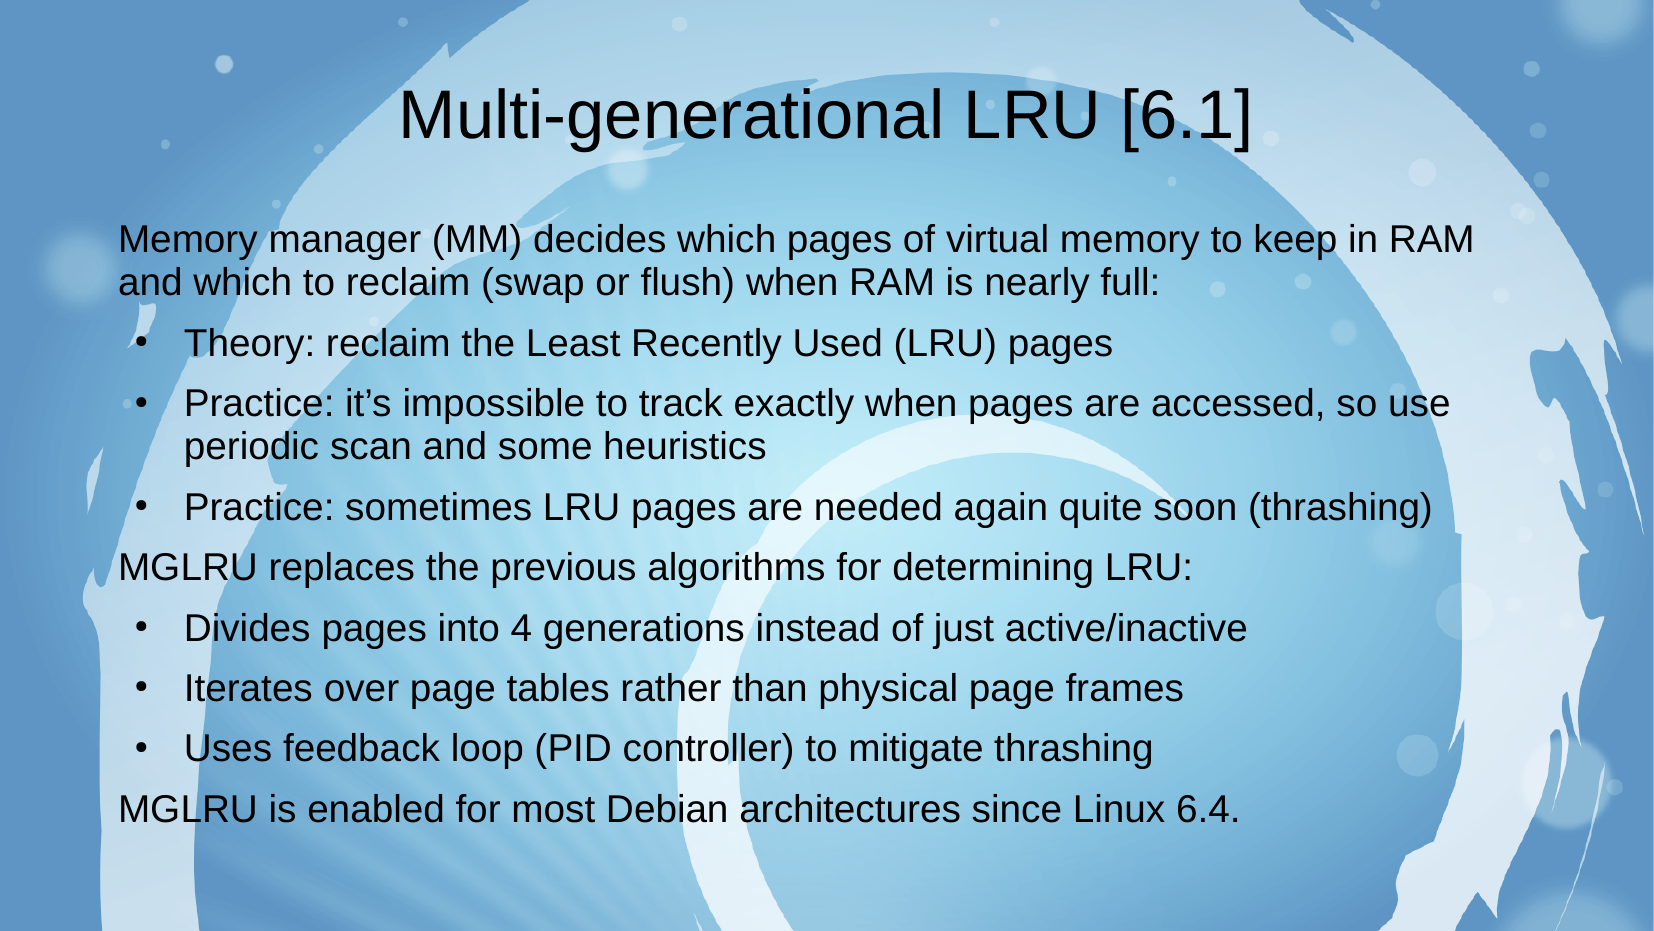

# Multi-generational LRU [6.1]
Memory manager (MM) decides which pages of virtual memory to keep in RAM and which to reclaim (swap or flush) when RAM is nearly full:
Theory: reclaim the Least Recently Used (LRU) pages
Practice: it’s impossible to track exactly when pages are accessed, so use periodic scan and some heuristics
Practice: sometimes LRU pages are needed again quite soon (thrashing)
MGLRU replaces the previous algorithms for determining LRU:
Divides pages into 4 generations instead of just active/inactive
Iterates over page tables rather than physical page frames
Uses feedback loop (PID controller) to mitigate thrashing
MGLRU is enabled for most Debian architectures since Linux 6.4.